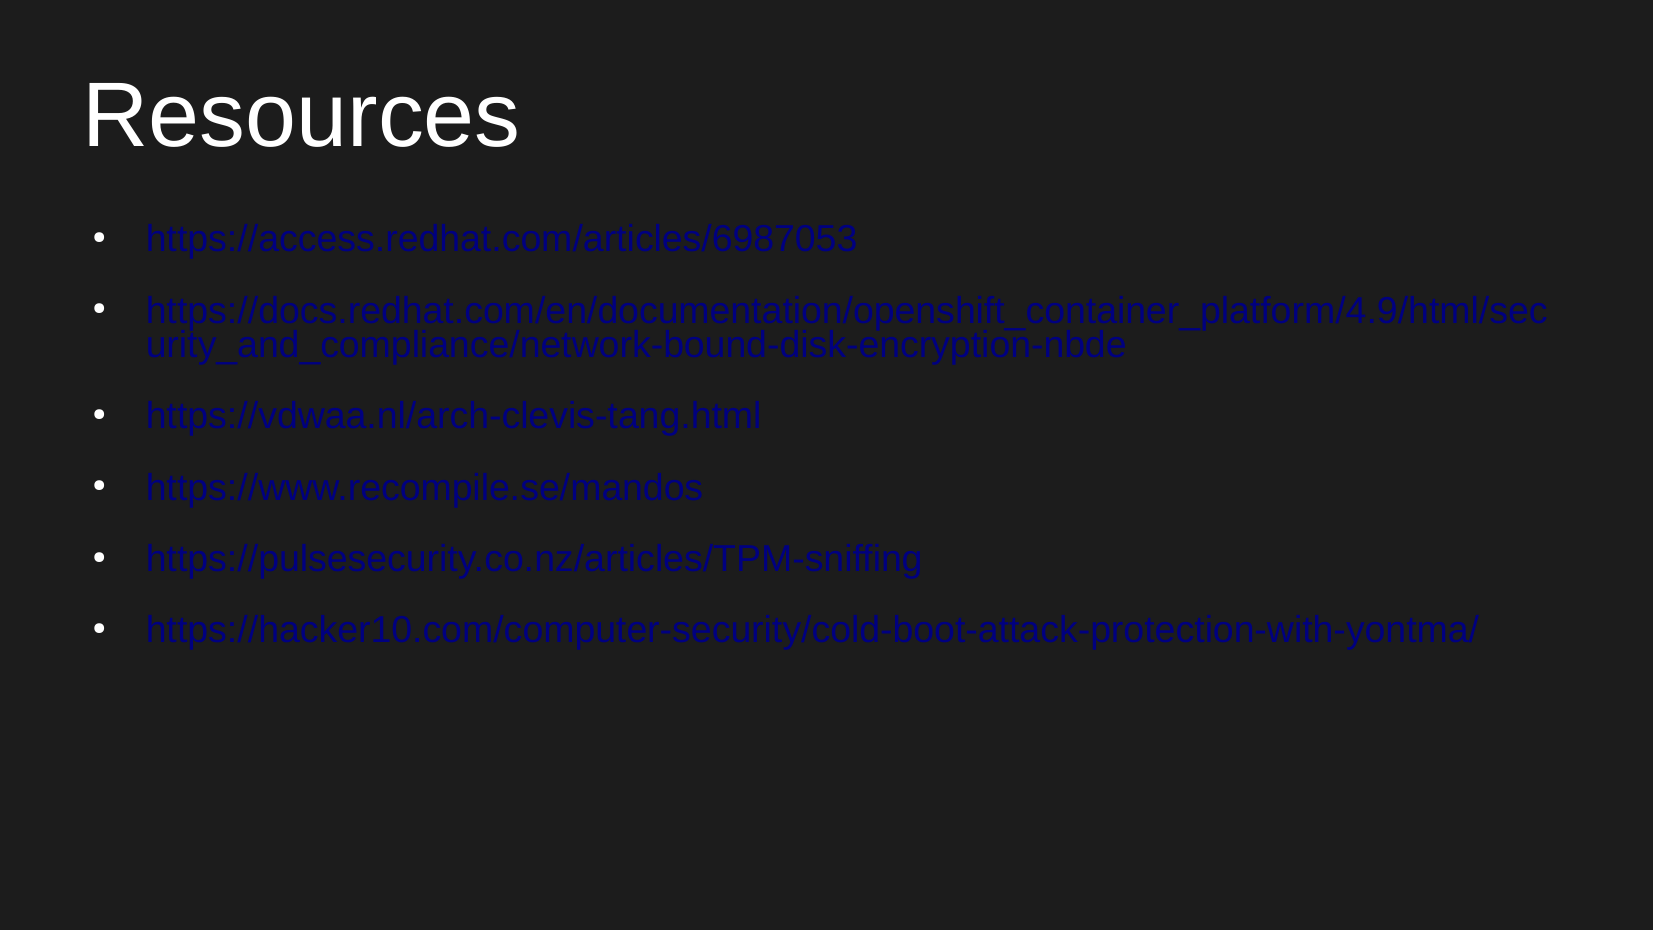

# Resources
https://access.redhat.com/articles/6987053
https://docs.redhat.com/en/documentation/openshift_container_platform/4.9/html/security_and_compliance/network-bound-disk-encryption-nbde
https://vdwaa.nl/arch-clevis-tang.html
https://www.recompile.se/mandos
https://pulsesecurity.co.nz/articles/TPM-sniffing
https://hacker10.com/computer-security/cold-boot-attack-protection-with-yontma/